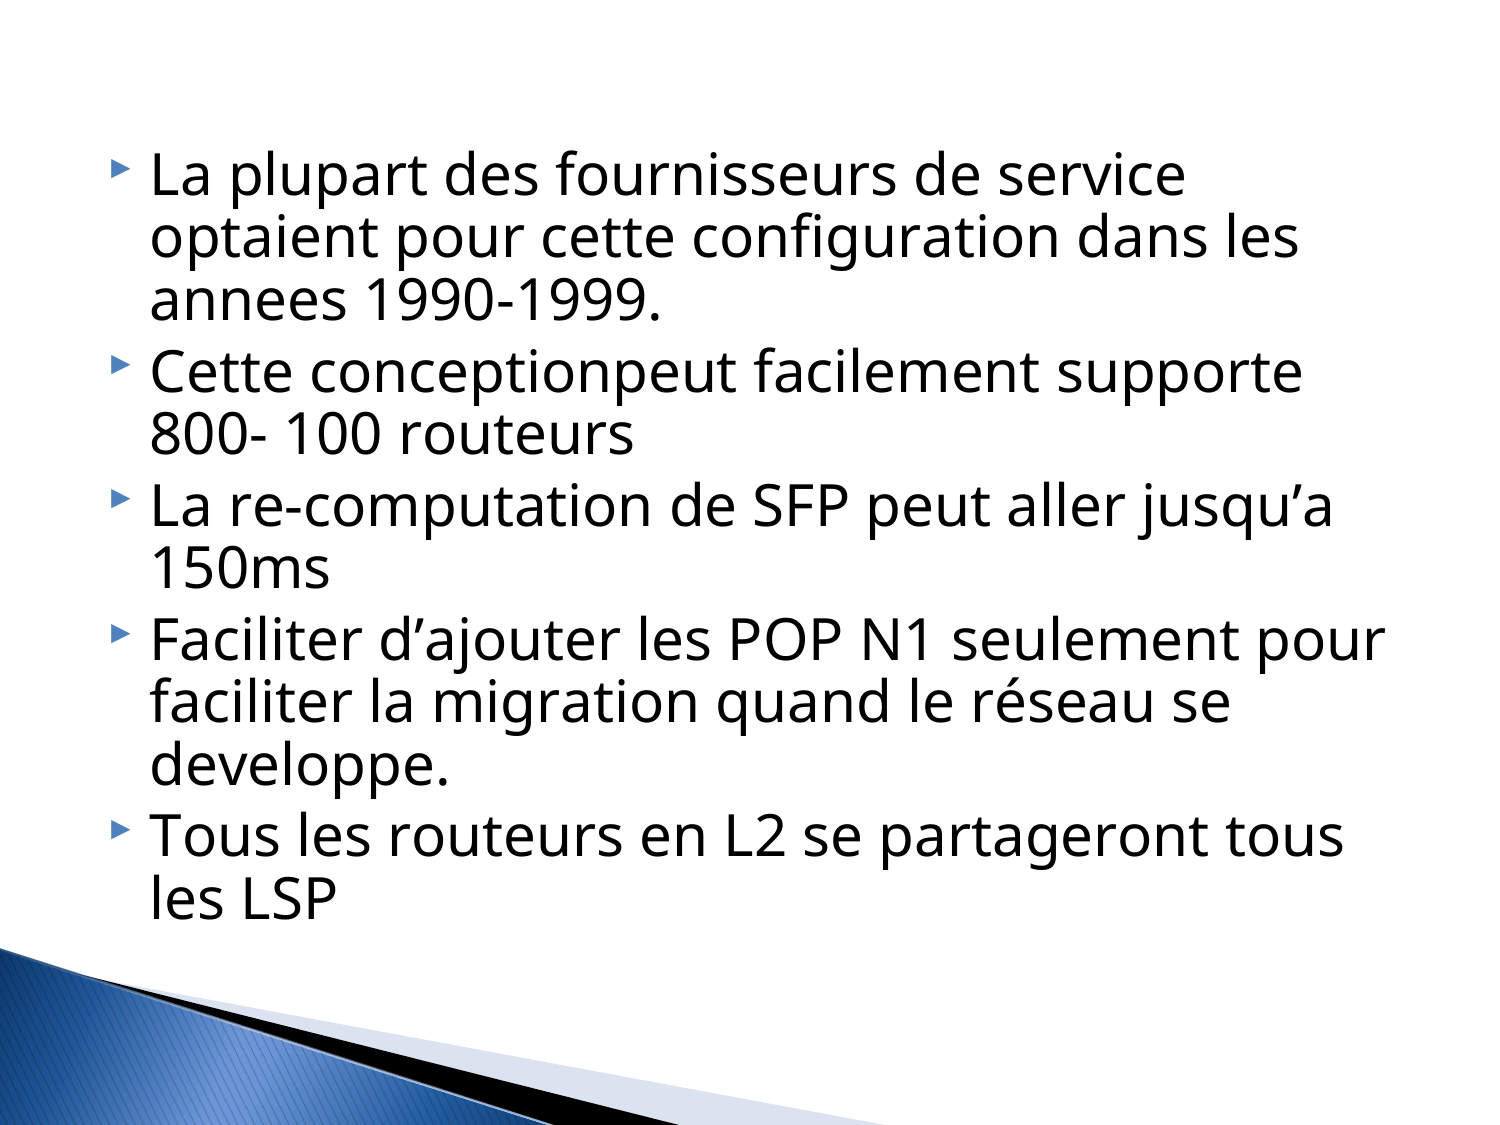

# La plupart des fournisseurs de service optaient pour cette configuration dans les annees 1990-1999.
Cette conceptionpeut facilement supporte 800- 100 routeurs
La re-computation de SFP peut aller jusqu’a 150ms
Faciliter d’ajouter les POP N1 seulement pour faciliter la migration quand le réseau se developpe.
Tous les routeurs en L2 se partageront tous les LSP